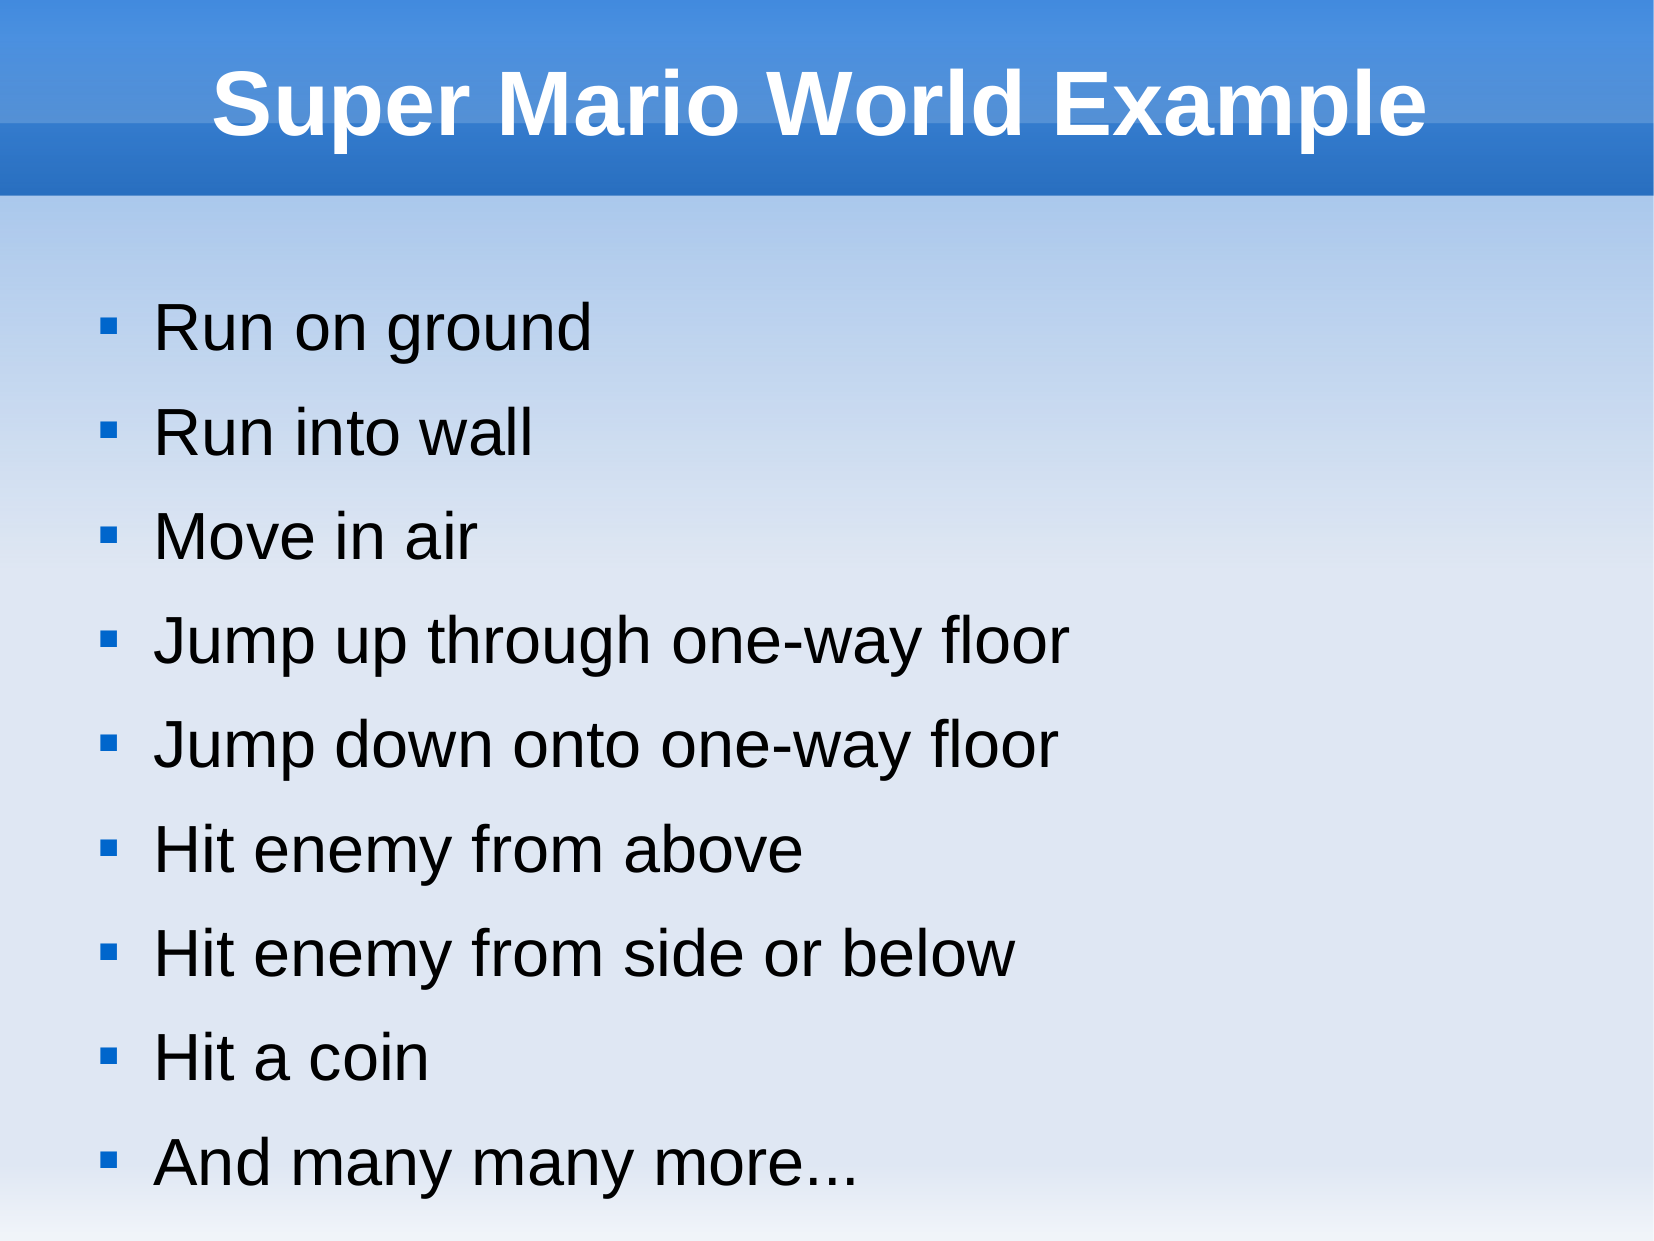

# Super Mario World Example
Run on ground
Run into wall
Move in air
Jump up through one-way floor
Jump down onto one-way floor
Hit enemy from above
Hit enemy from side or below
Hit a coin
And many many more...